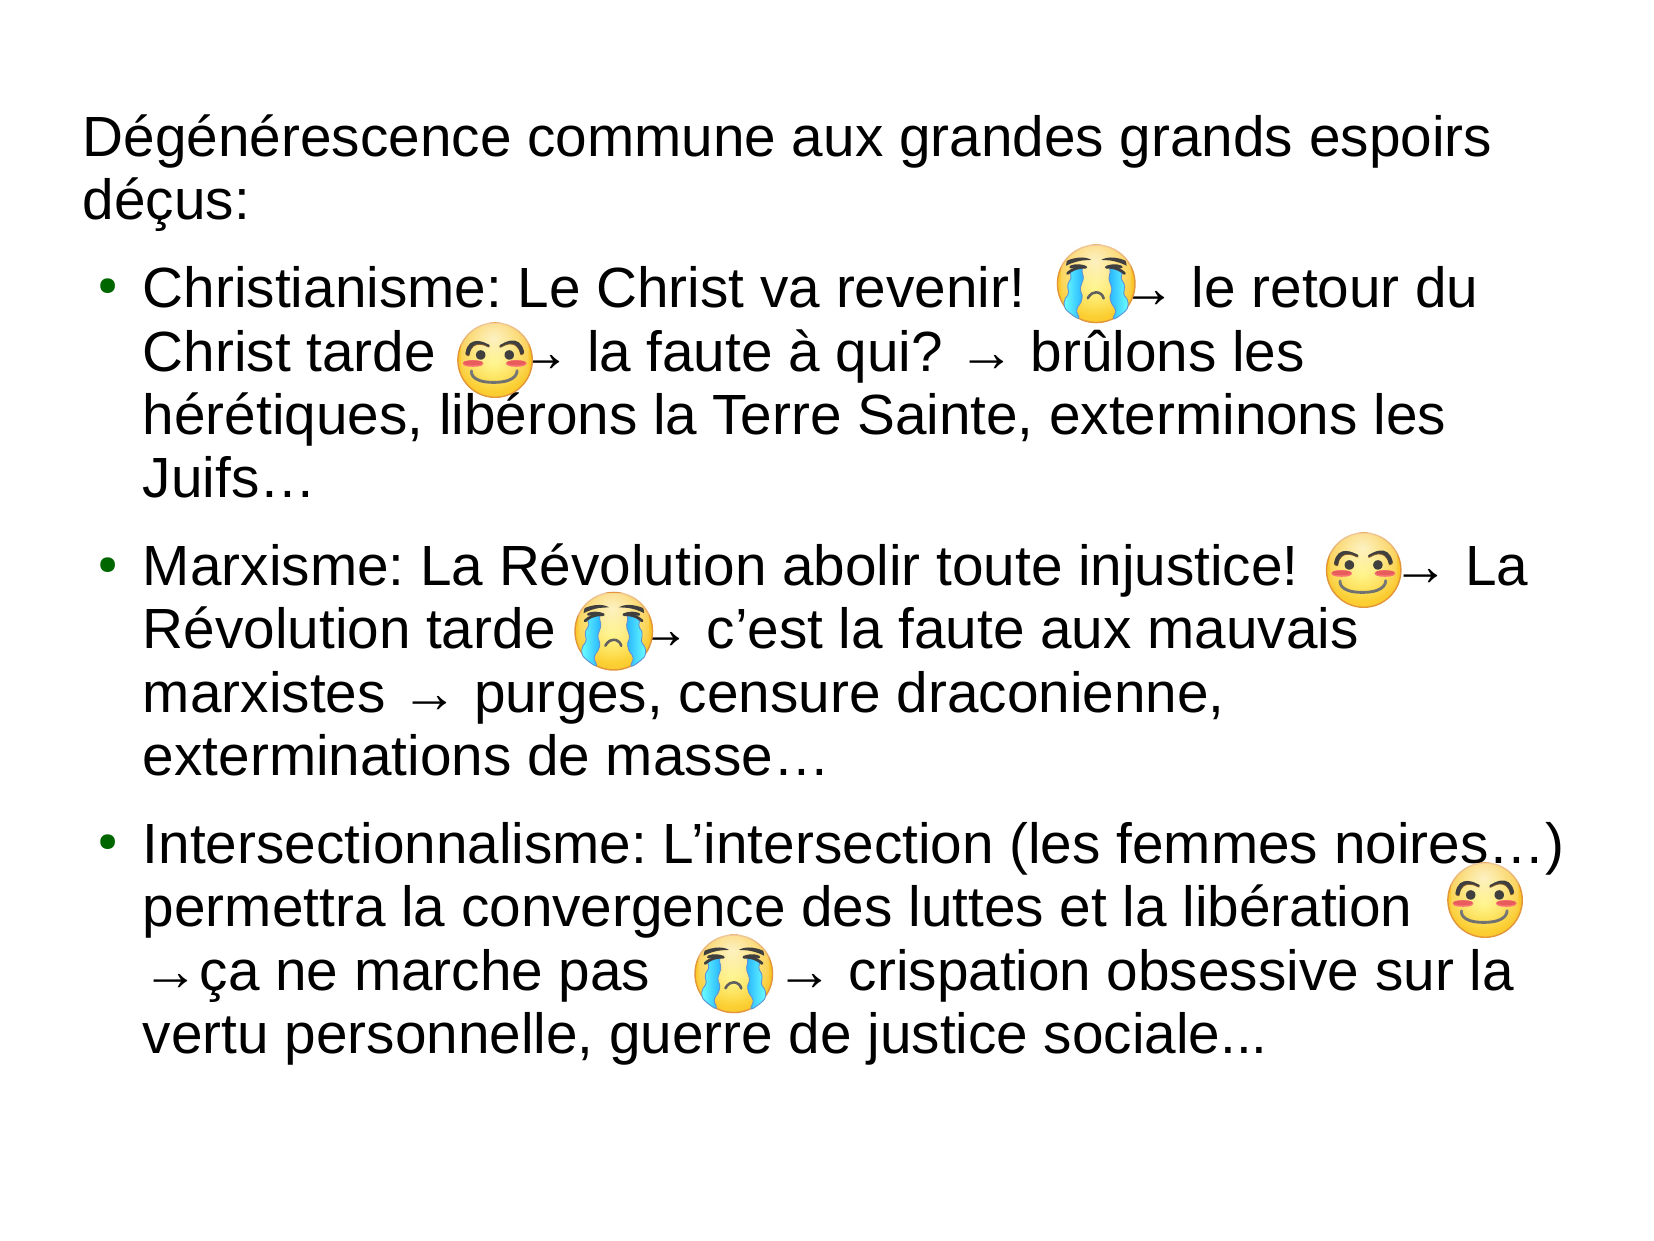

# Dégénérescence commune aux grandes grands espoirs déçus:
Christianisme: Le Christ va revenir! → le retour du Christ tarde → la faute à qui? → brûlons les hérétiques, libérons la Terre Sainte, exterminons les Juifs…
Marxisme: La Révolution abolir toute injustice! → La Révolution tarde → c’est la faute aux mauvais marxistes → purges, censure draconienne, exterminations de masse…
Intersectionnalisme: L’intersection (les femmes noires…) permettra la convergence des luttes et la libération →ça ne marche pas → crispation obsessive sur la vertu personnelle, guerre de justice sociale...